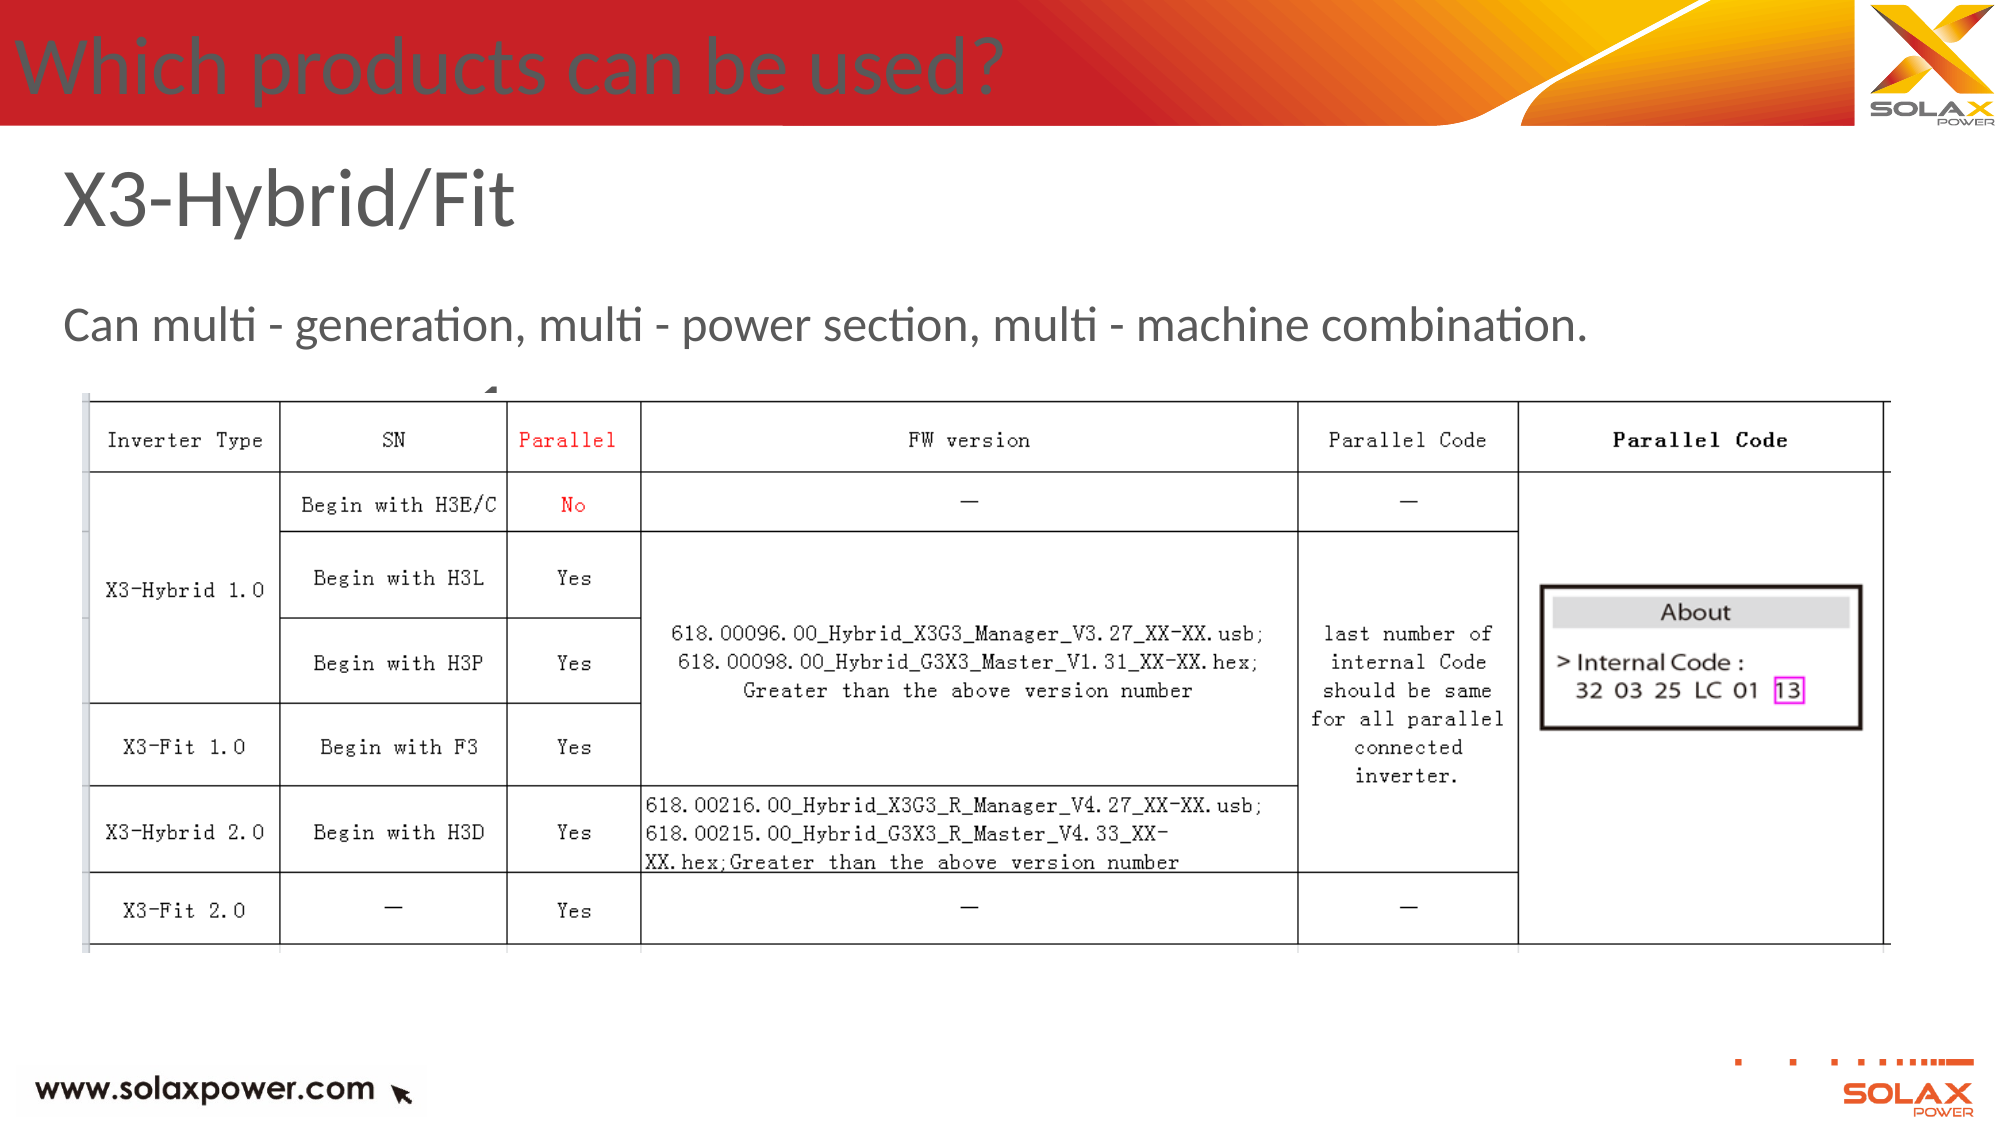

Which products can be used?
X3-Hybrid/Fit
Can multi - generation, multi - power section, multi - machine combination.
1
3
4